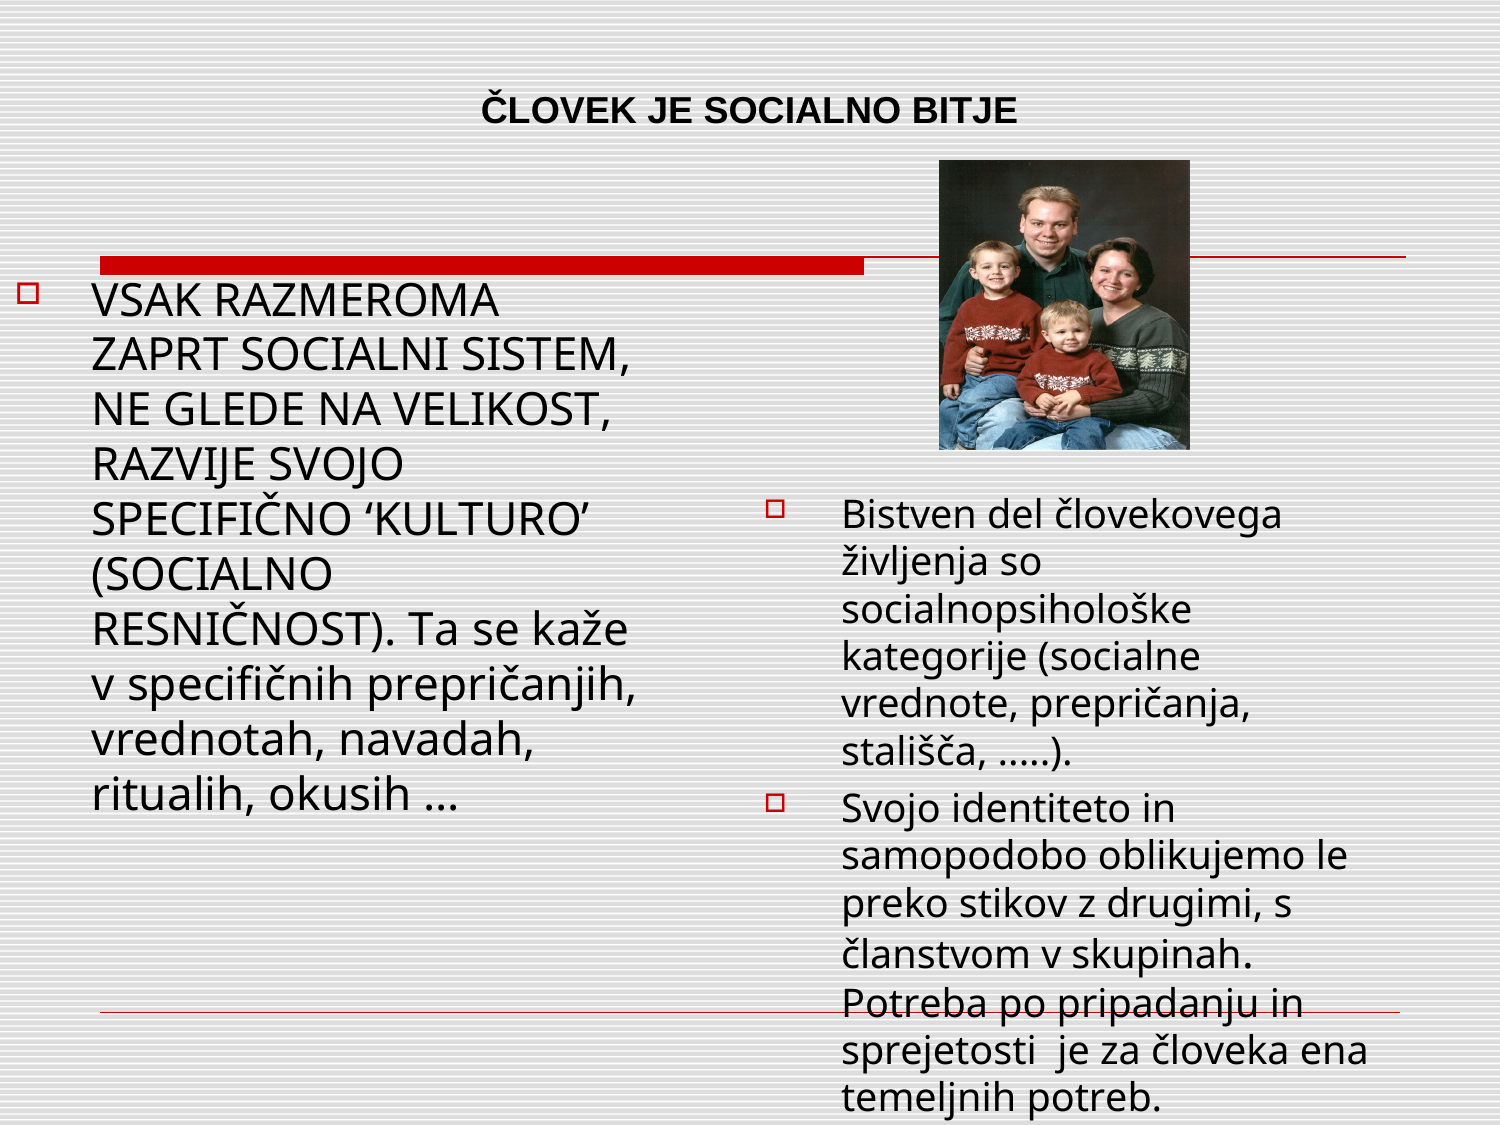

#
ČLOVEK JE SOCIALNO BITJE
VSAK RAZMEROMA ZAPRT SOCIALNI SISTEM, NE GLEDE NA VELIKOST, RAZVIJE SVOJO SPECIFIČNO ‘KULTURO’ (SOCIALNO RESNIČNOST). Ta se kaže v specifičnih prepričanjih, vrednotah, navadah, ritualih, okusih ...
Bistven del človekovega življenja so socialnopsihološke kategorije (socialne vrednote, prepričanja, stališča, .....).
Svojo identiteto in samopodobo oblikujemo le preko stikov z drugimi, s članstvom v skupinah. Potreba po pripadanju in sprejetosti je za človeka ena temeljnih potreb.